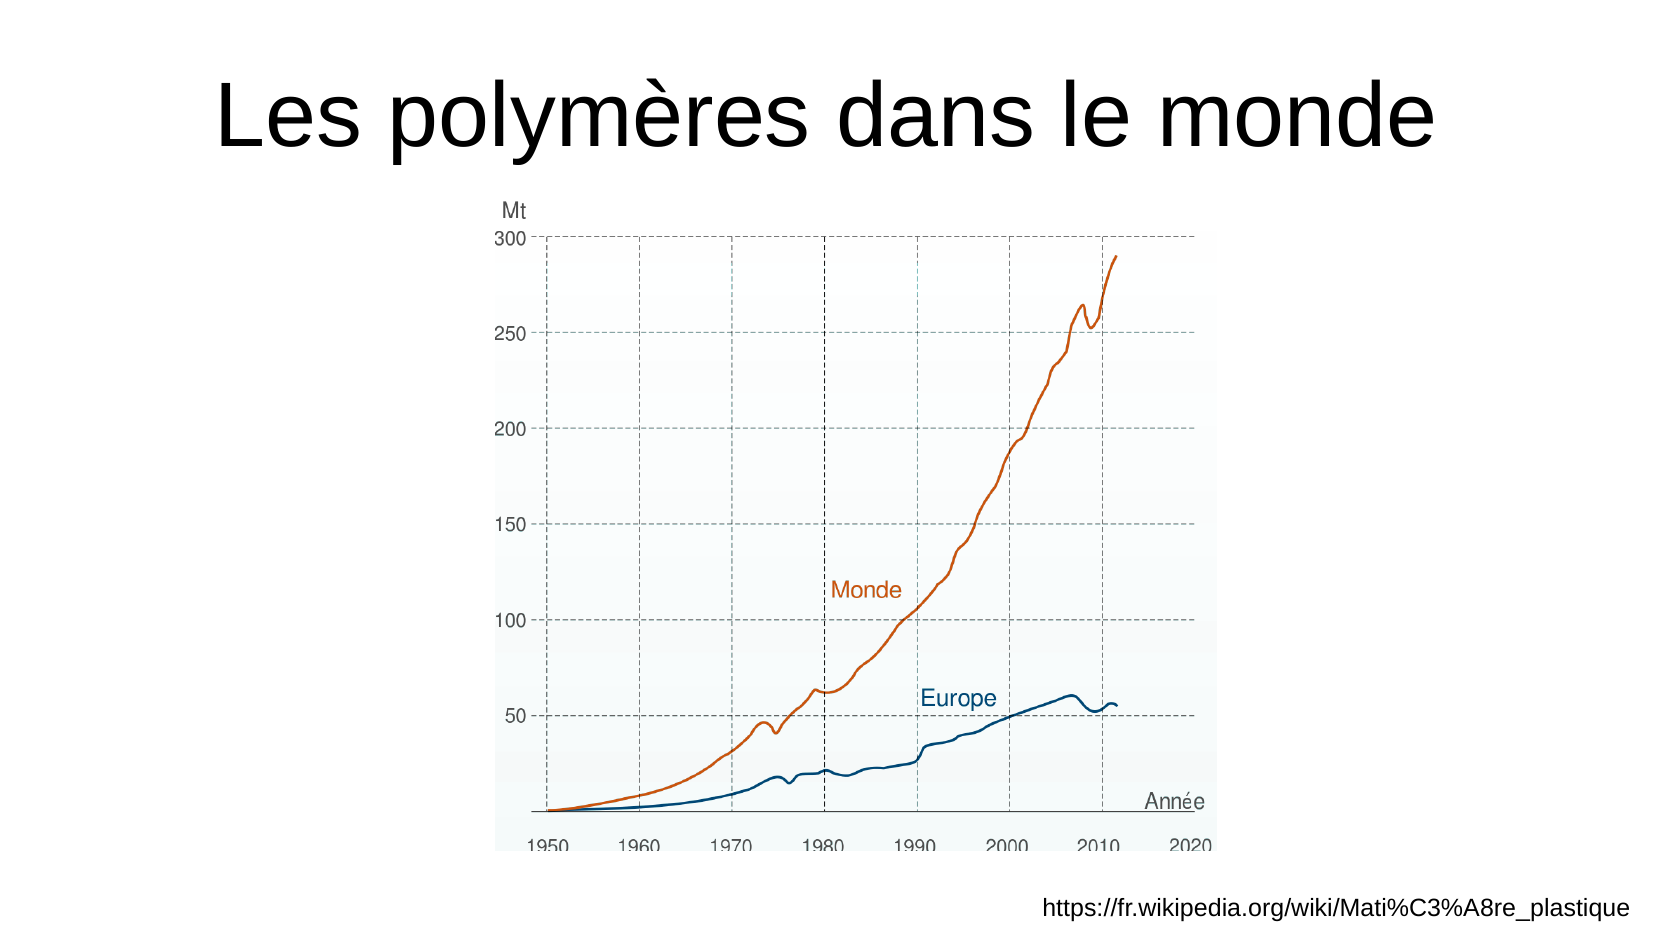

# Les polymères dans le monde
https://fr.wikipedia.org/wiki/Mati%C3%A8re_plastique